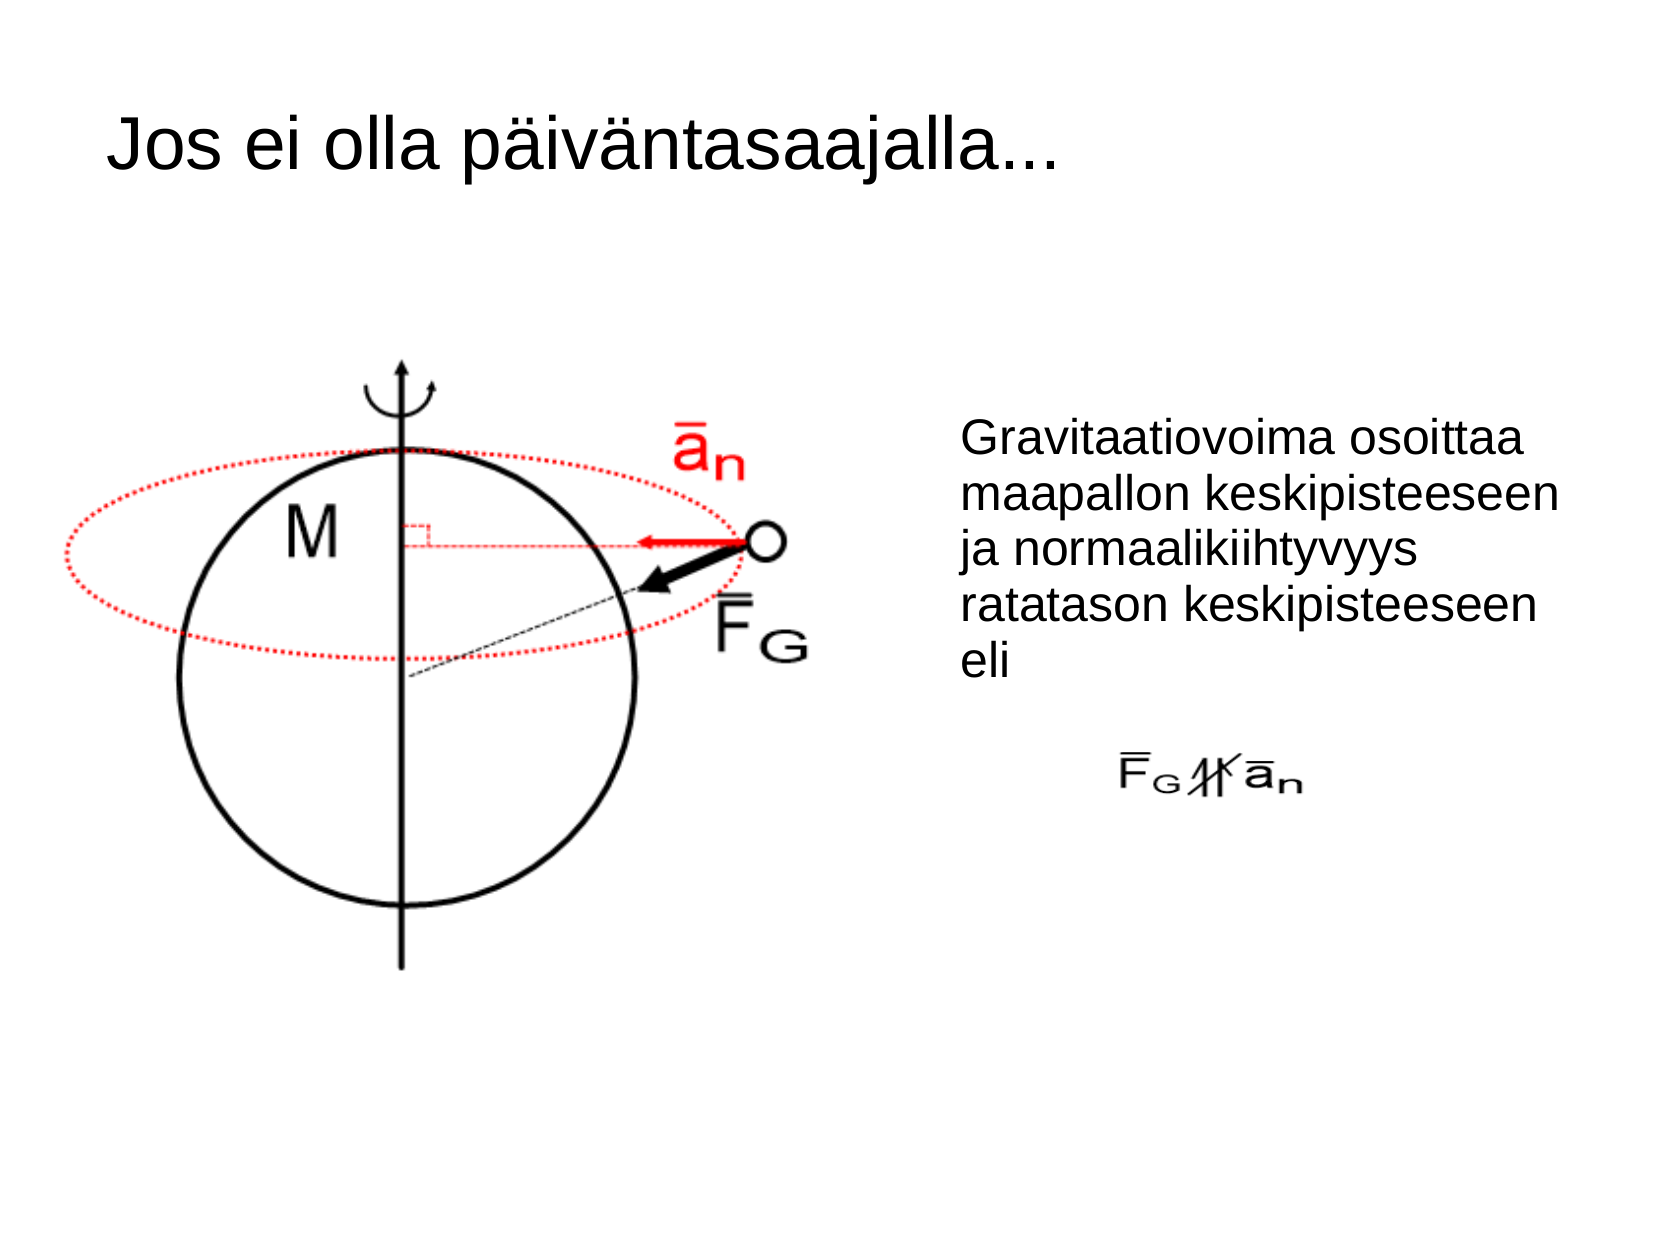

Jos ei olla päiväntasaajalla...
Gravitaatiovoima osoittaa maapallon keskipisteeseen ja normaalikiihtyvyys ratatason keskipisteeseen eli